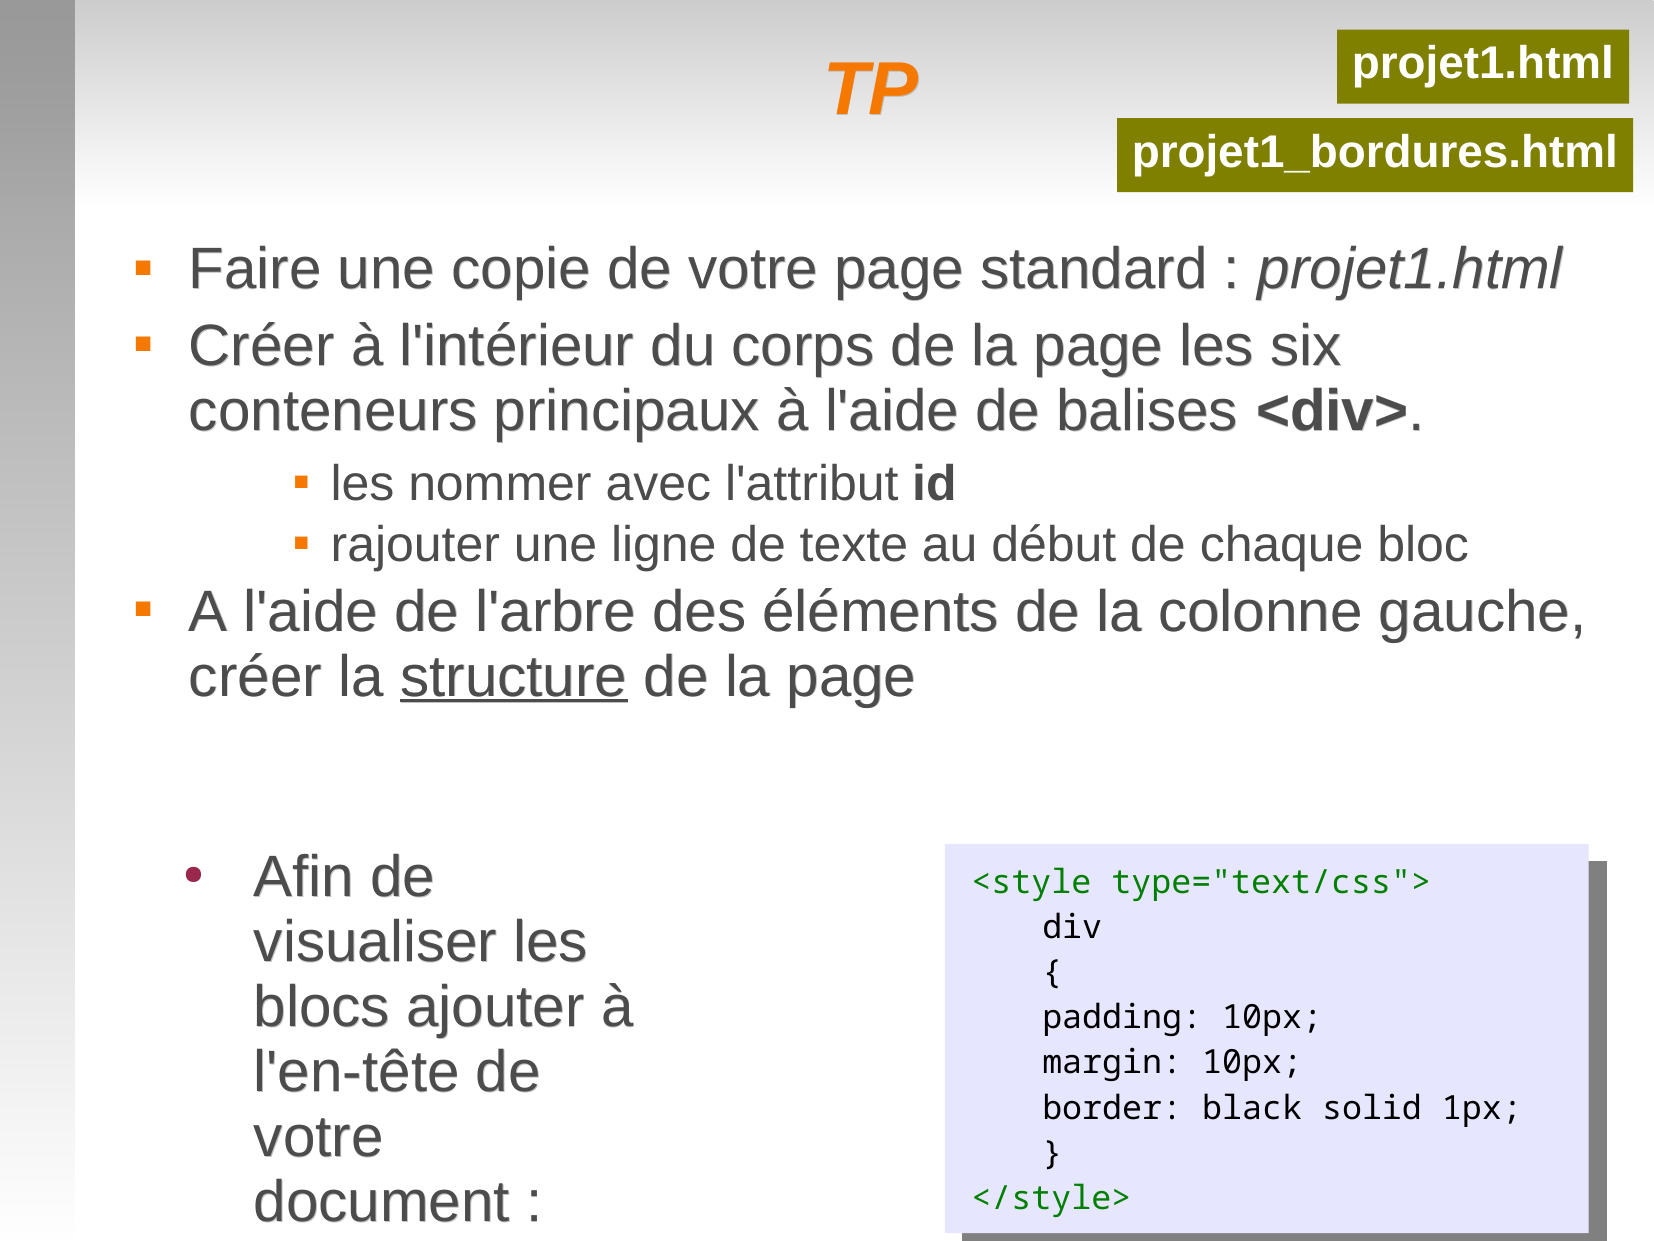

# TP
projet1.html
projet1_bordures.html
Faire une copie de votre page standard : projet1.html
Créer à l'intérieur du corps de la page les six conteneurs principaux à l'aide de balises <div>.
les nommer avec l'attribut id
rajouter une ligne de texte au début de chaque bloc
A l'aide de l'arbre des éléments de la colonne gauche, créer la structure de la page
Afin de visualiser les blocs ajouter à l'en-tête de votre document :
<style type="text/css">
div
{
padding: 10px;
margin: 10px;
border: black solid 1px;
}
</style>